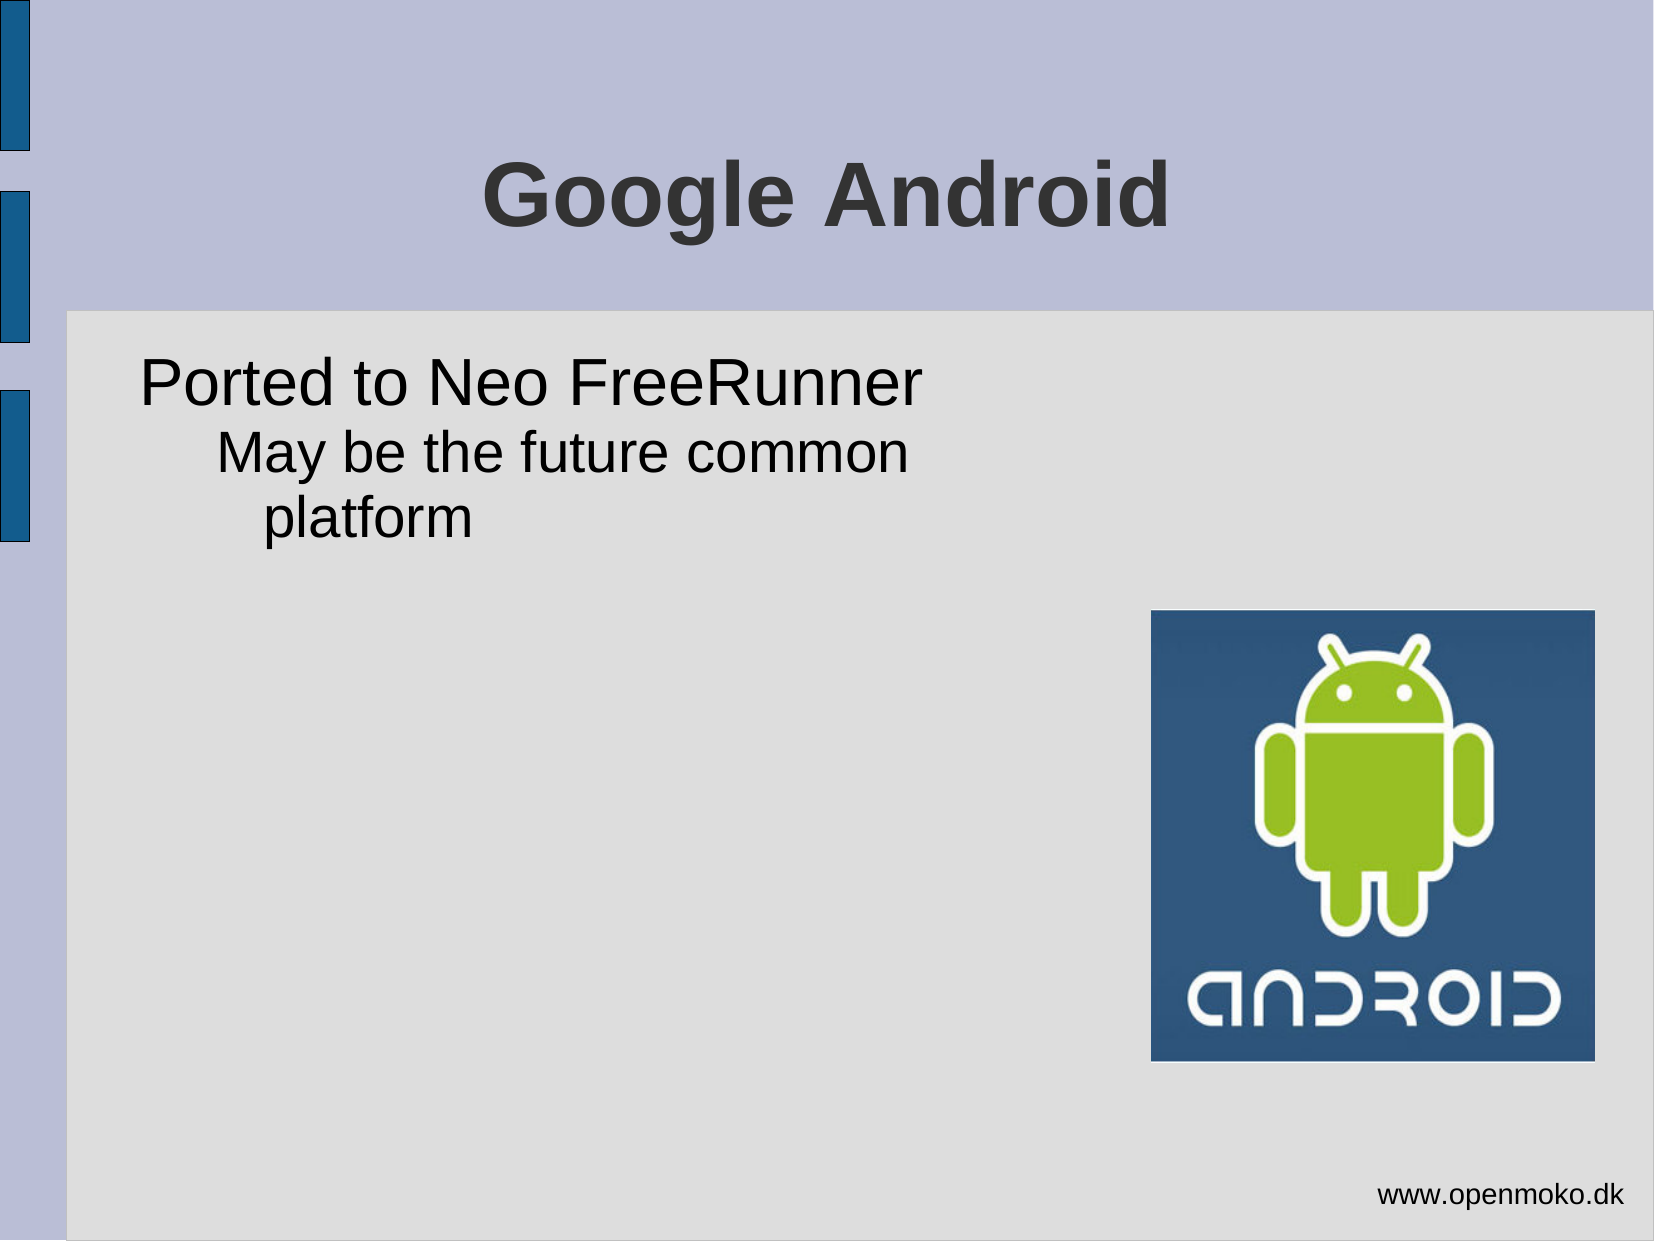

# Google Android
Ported to Neo FreeRunner
May be the future common platform